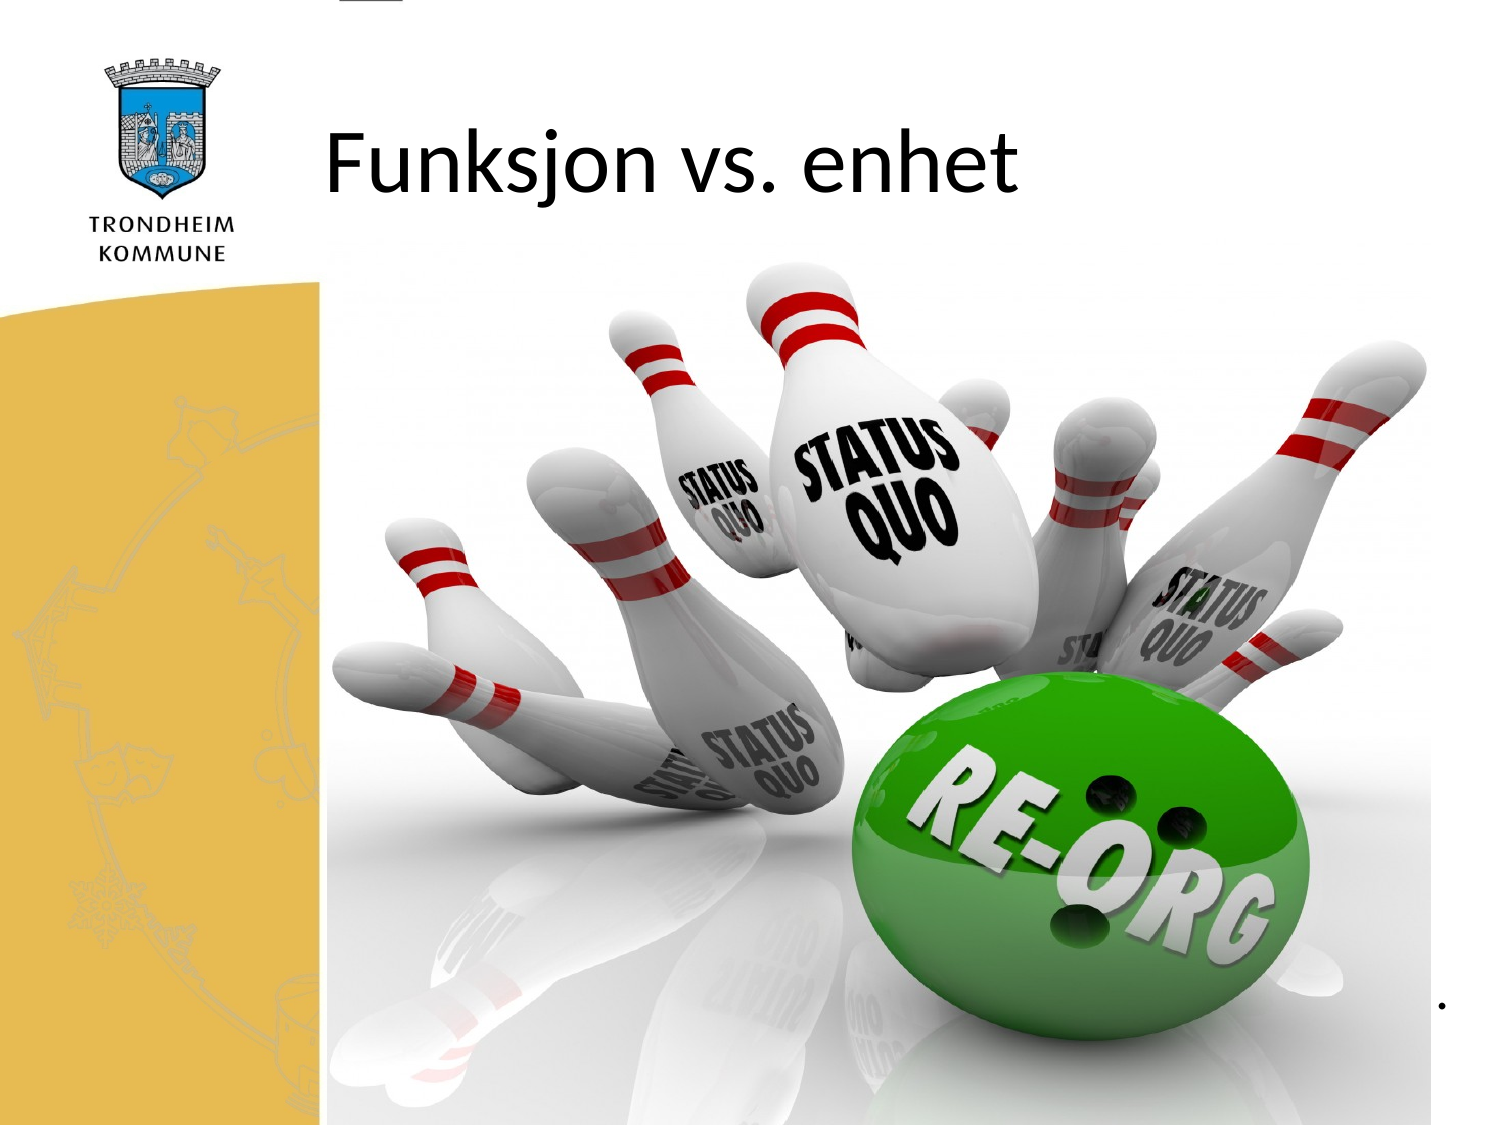

# Funksjon vs. enhet
Kartleggingen og vurderingen er for funksjon, ikke enhet, og derfor vil resultatet gjelde selv om kommunen omorganiseres
Riksarkivarens nye forskrift er funksjonsbasert .
Hva dette betyr skal vi komme tilbake til.